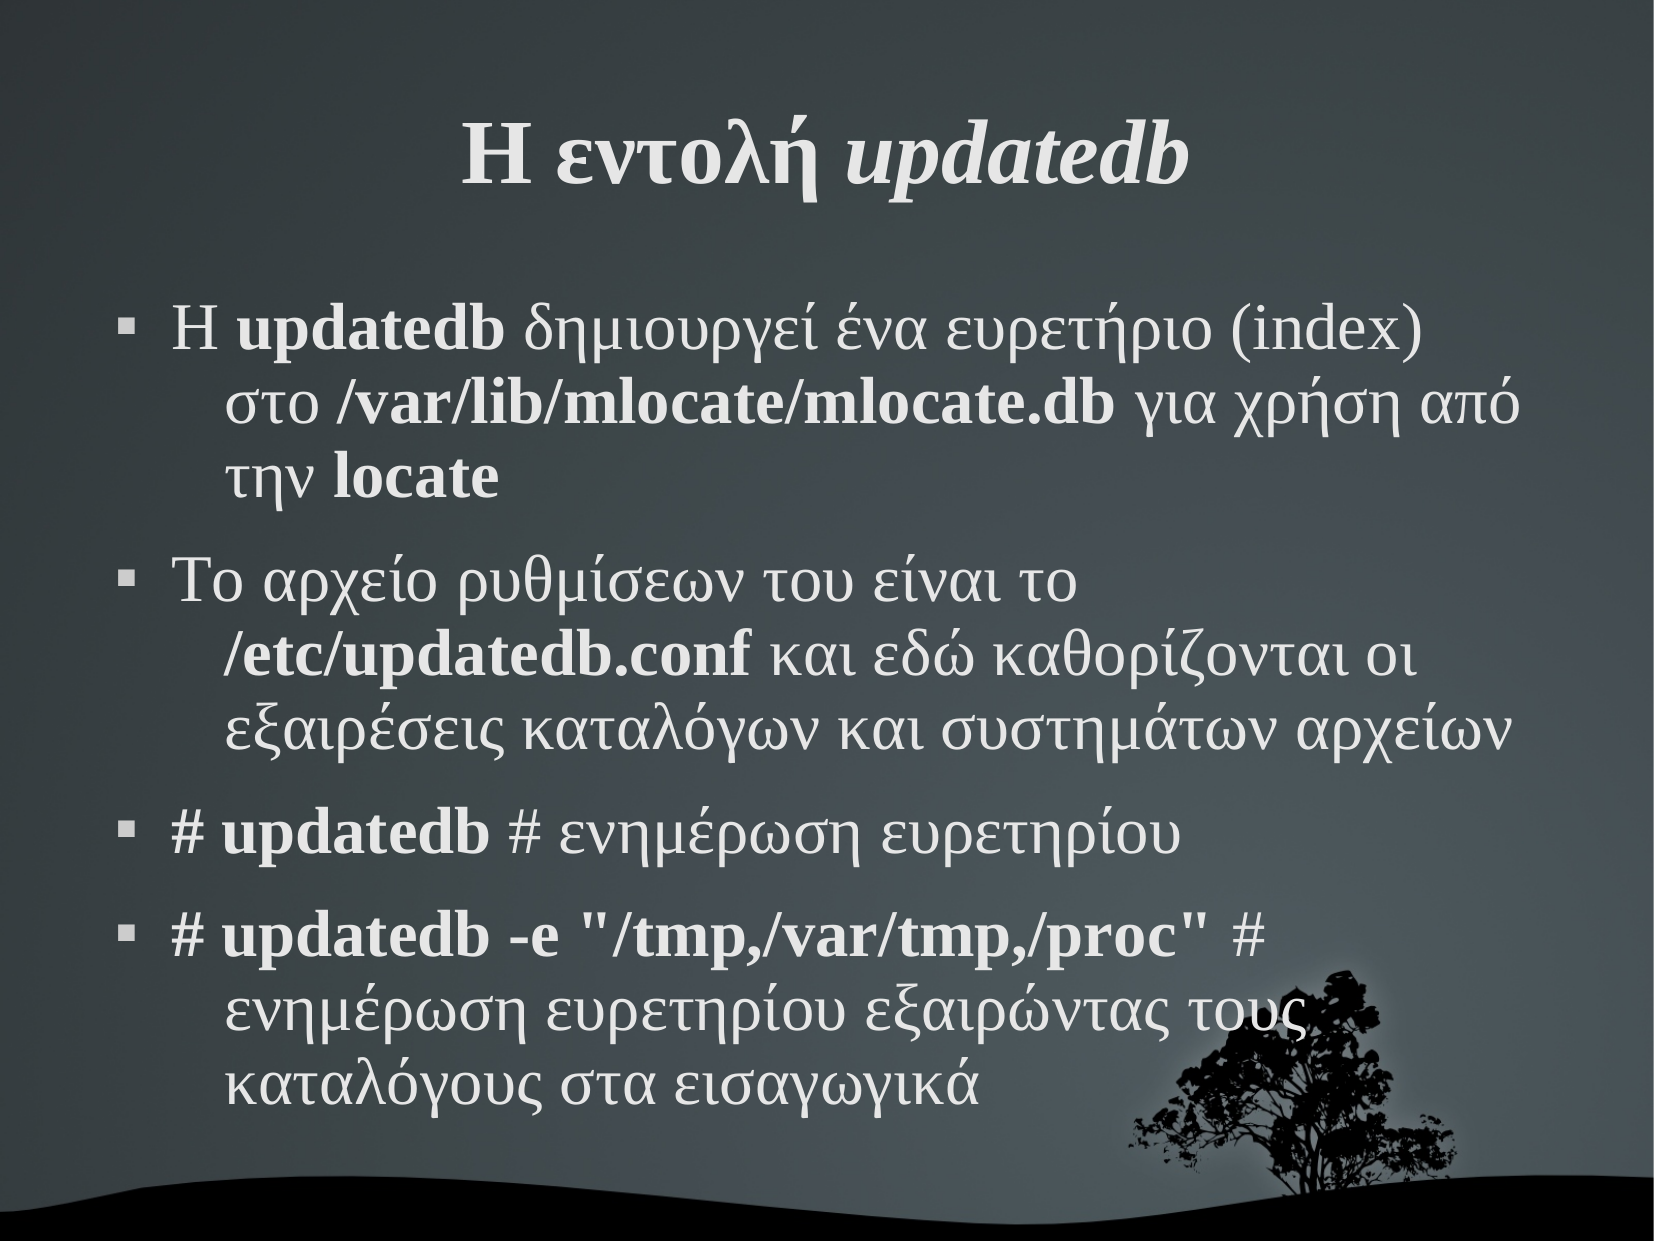

# Η εντολή updatedb
Η updatedb δημιουργεί ένα ευρετήριο (index) στο /var/lib/mlocate/mlocate.db για χρήση από την locate
Το αρχείο ρυθμίσεων του είναι το /etc/updatedb.conf και εδώ καθορίζονται οι εξαιρέσεις καταλόγων και συστημάτων αρχείων
# updatedb # ενημέρωση ευρετηρίου
# updatedb -e "/tmp,/var/tmp,/proc" # ενημέρωση ευρετηρίου εξαιρώντας τους καταλόγους στα εισαγωγικά